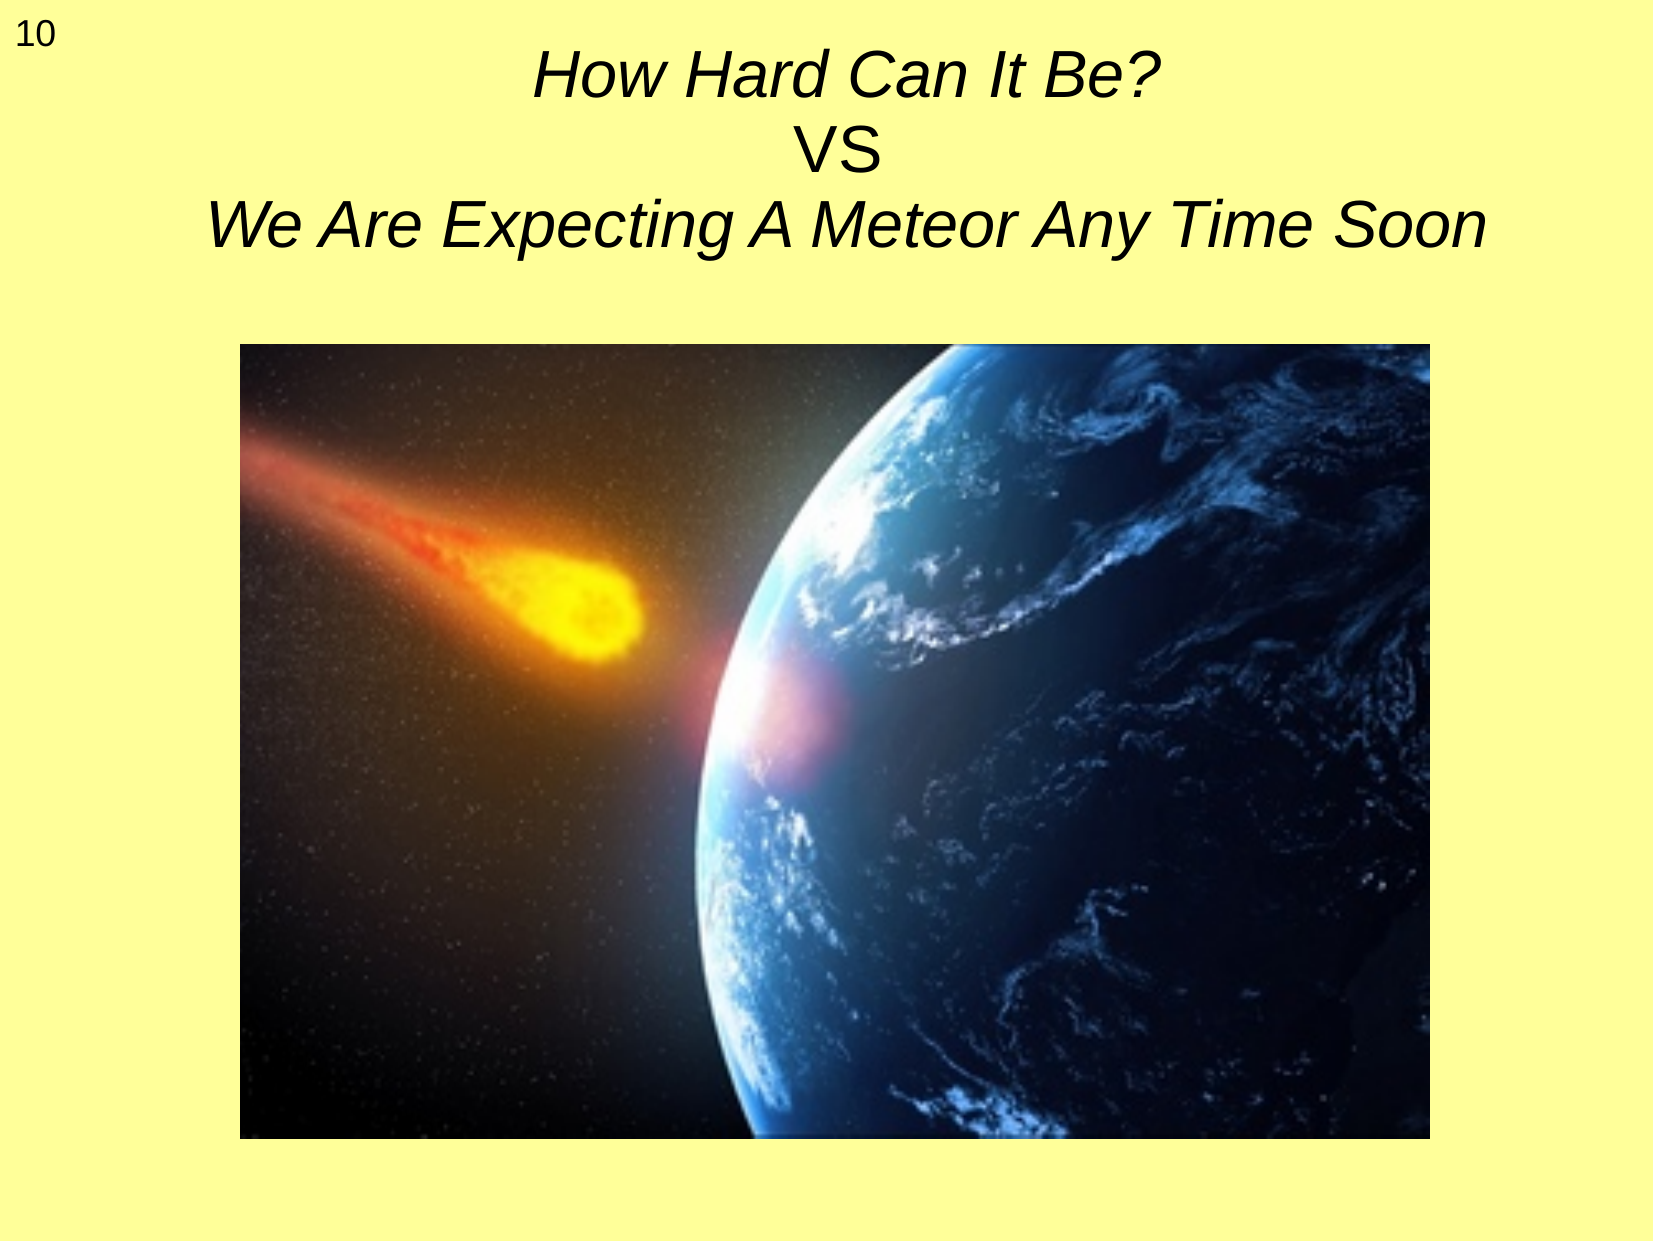

How Hard Can It Be?
VS
We Are Expecting A Meteor Any Time Soon